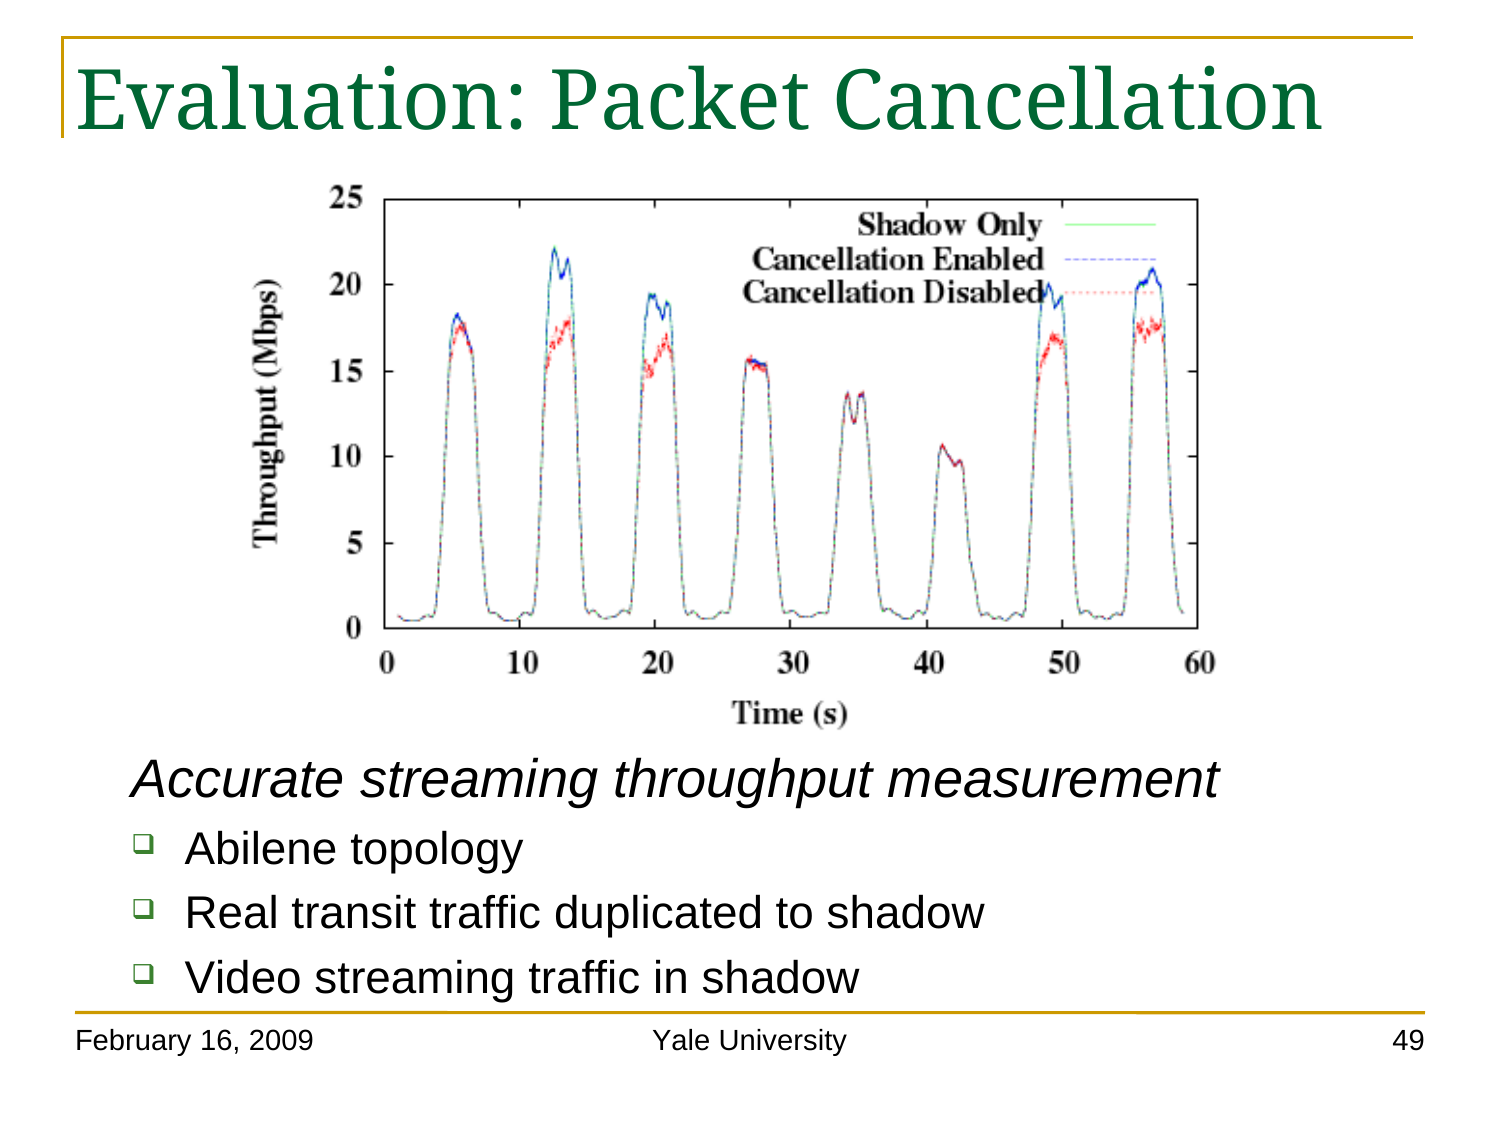

# Evaluation: Packet Cancellation
Accurate streaming throughput measurement
Abilene topology
Real transit traffic duplicated to shadow
Video streaming traffic in shadow
February 16, 2009
Yale University
49